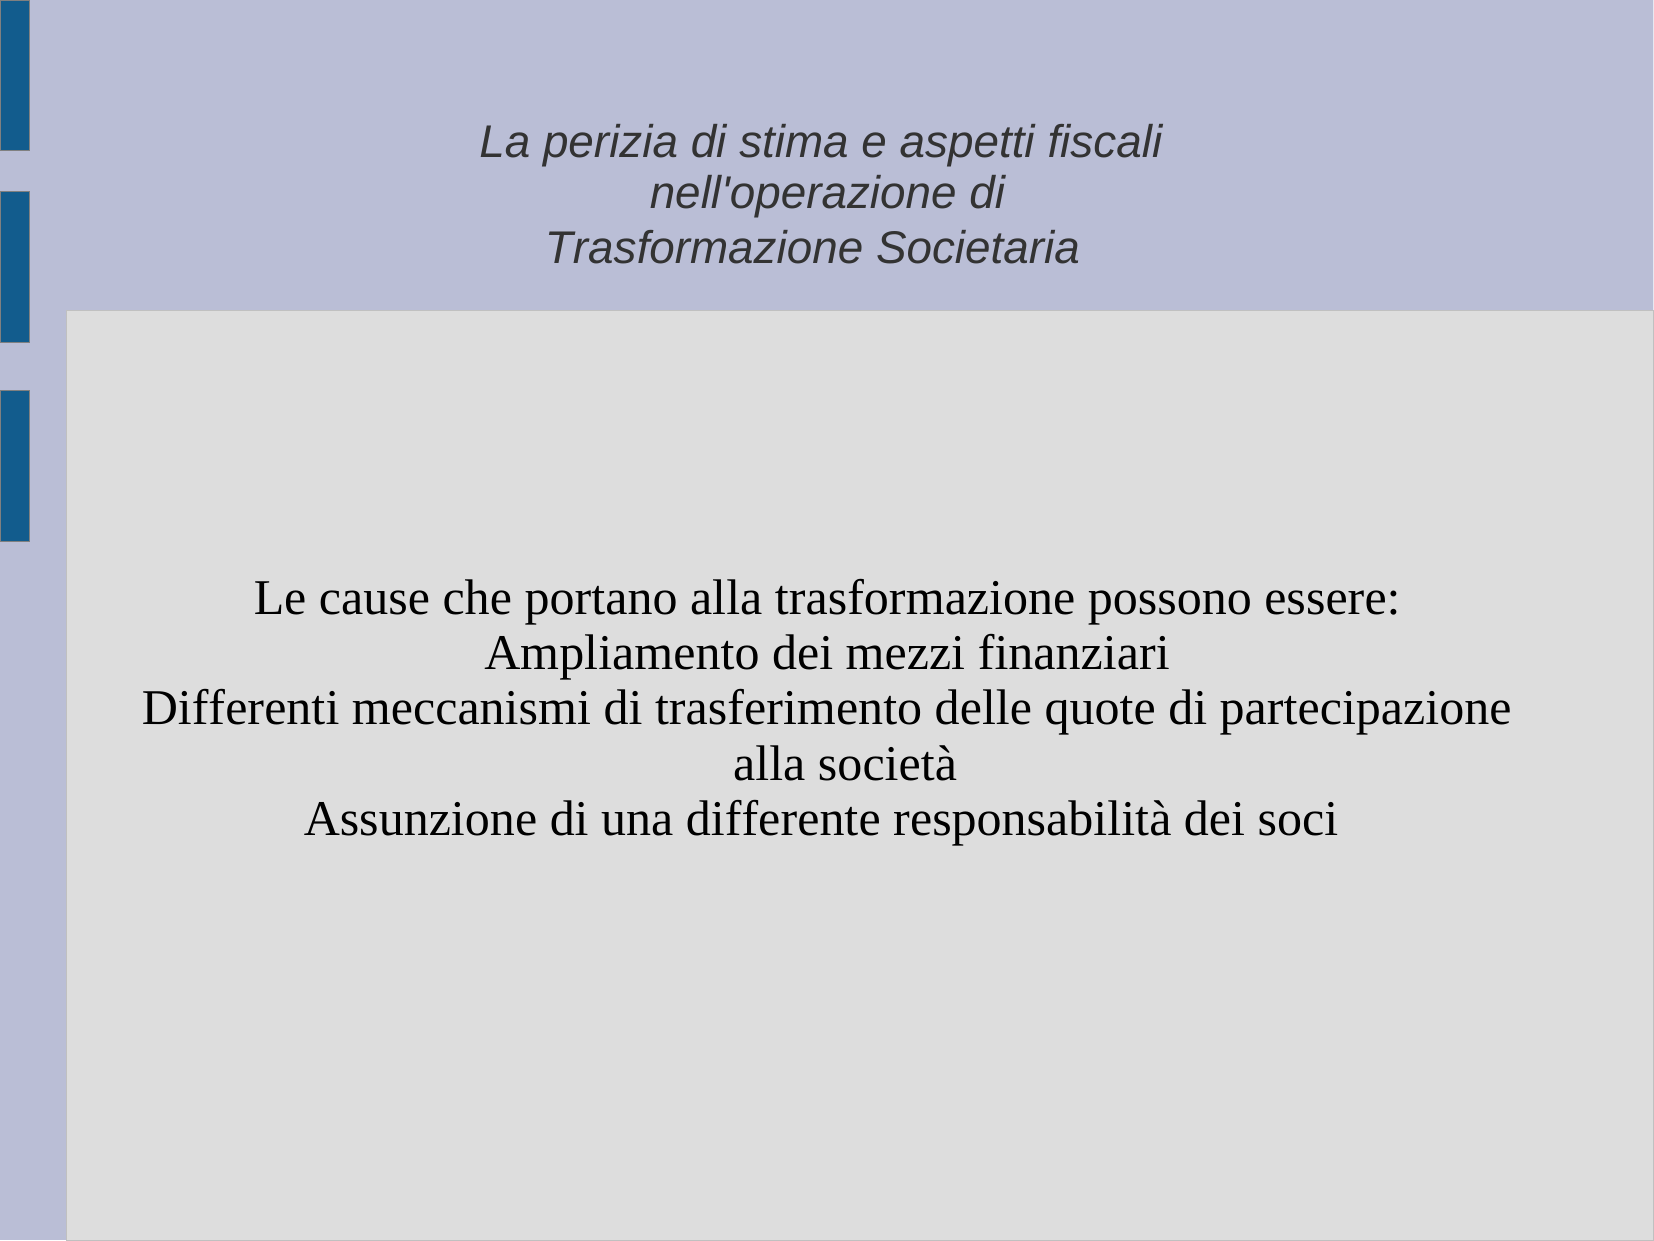

# La perizia di stima e aspetti fiscali nell'operazione di Trasformazione Societaria
Le cause che portano alla trasformazione possono essere:
Ampliamento dei mezzi finanziari
Differenti meccanismi di trasferimento delle quote di partecipazione alla società
Assunzione di una differente responsabilità dei soci